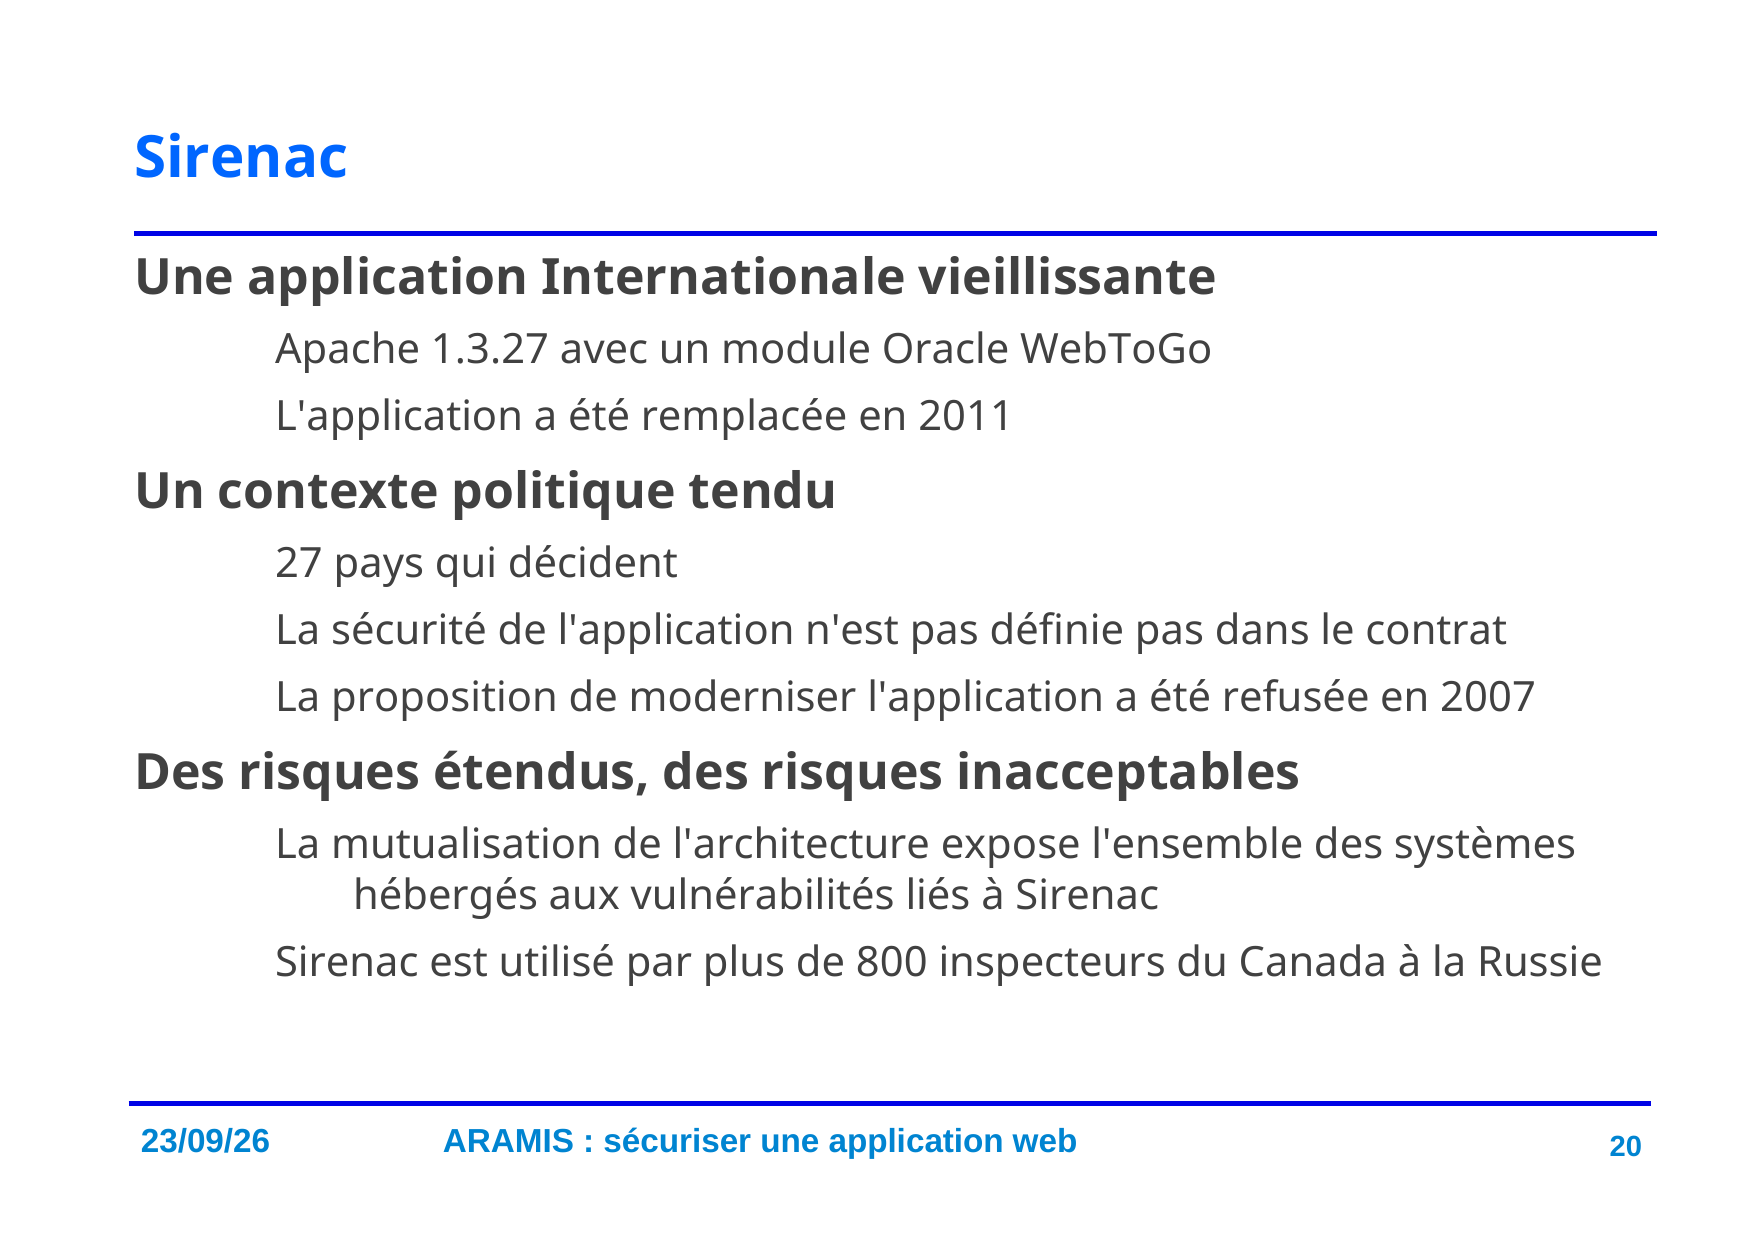

# Sirenac
Une application Internationale vieillissante
Apache 1.3.27 avec un module Oracle WebToGo
L'application a été remplacée en 2011
Un contexte politique tendu
27 pays qui décident
La sécurité de l'application n'est pas définie pas dans le contrat
La proposition de moderniser l'application a été refusée en 2007
Des risques étendus, des risques inacceptables
La mutualisation de l'architecture expose l'ensemble des systèmes hébergés aux vulnérabilités liés à Sirenac
Sirenac est utilisé par plus de 800 inspecteurs du Canada à la Russie
ARAMIS : sécuriser une application web
20